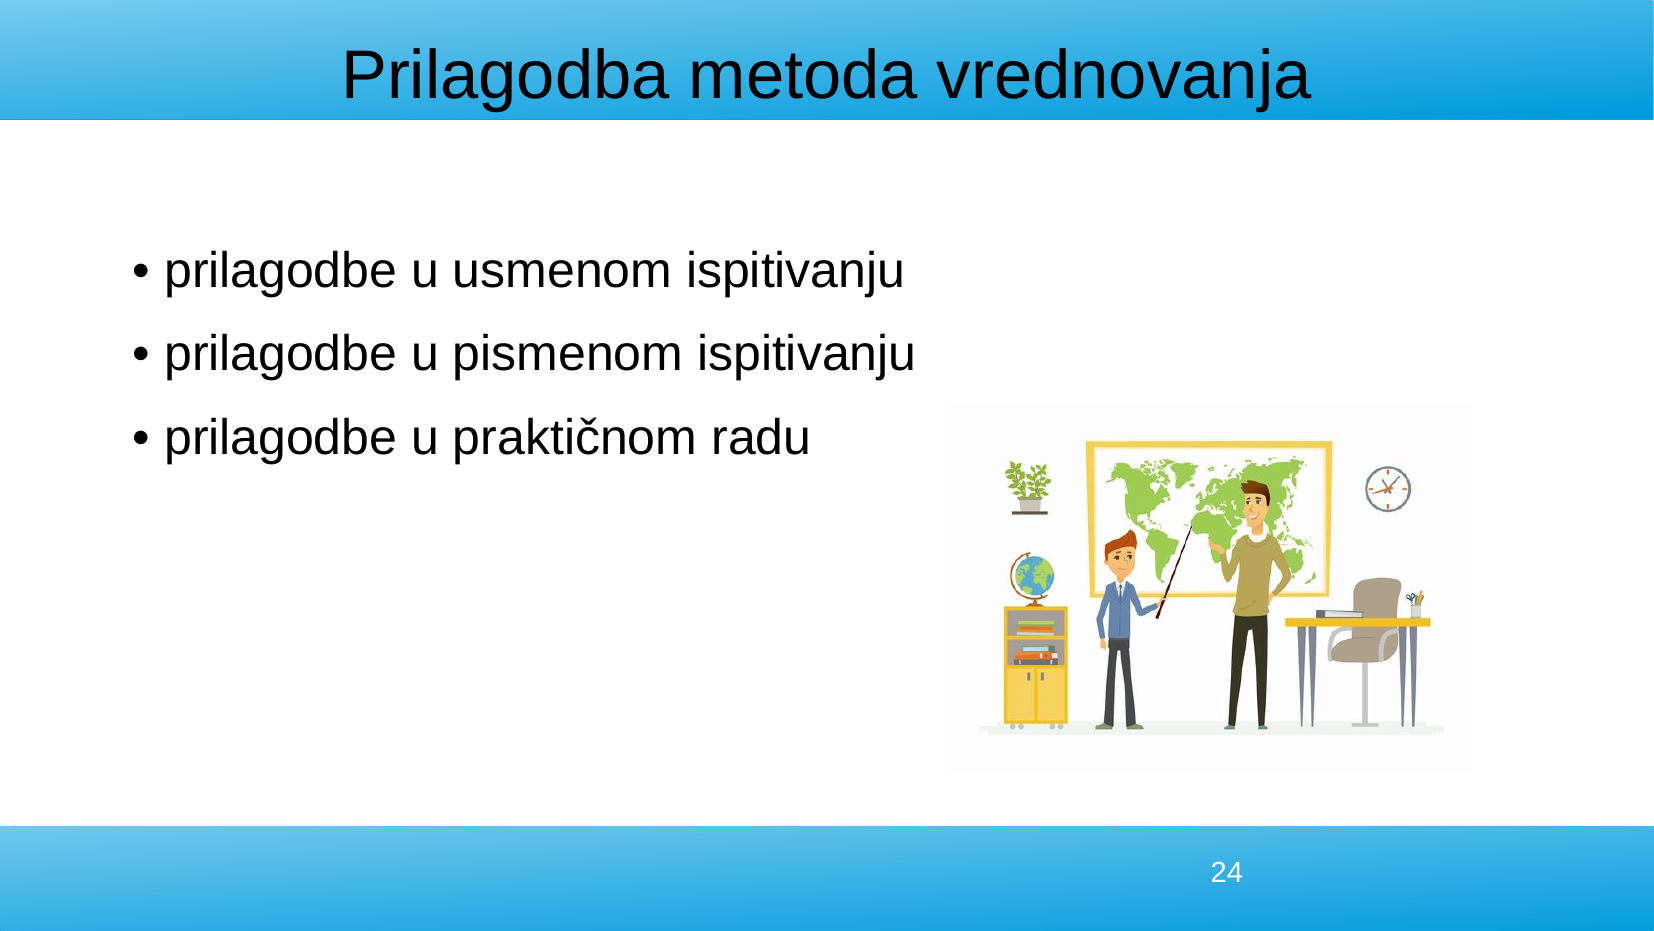

# Prilagodba metoda vrednovanja
• prilagodbe u usmenom ispitivanju
• prilagodbe u pismenom ispitivanju
• prilagodbe u praktičnom radu